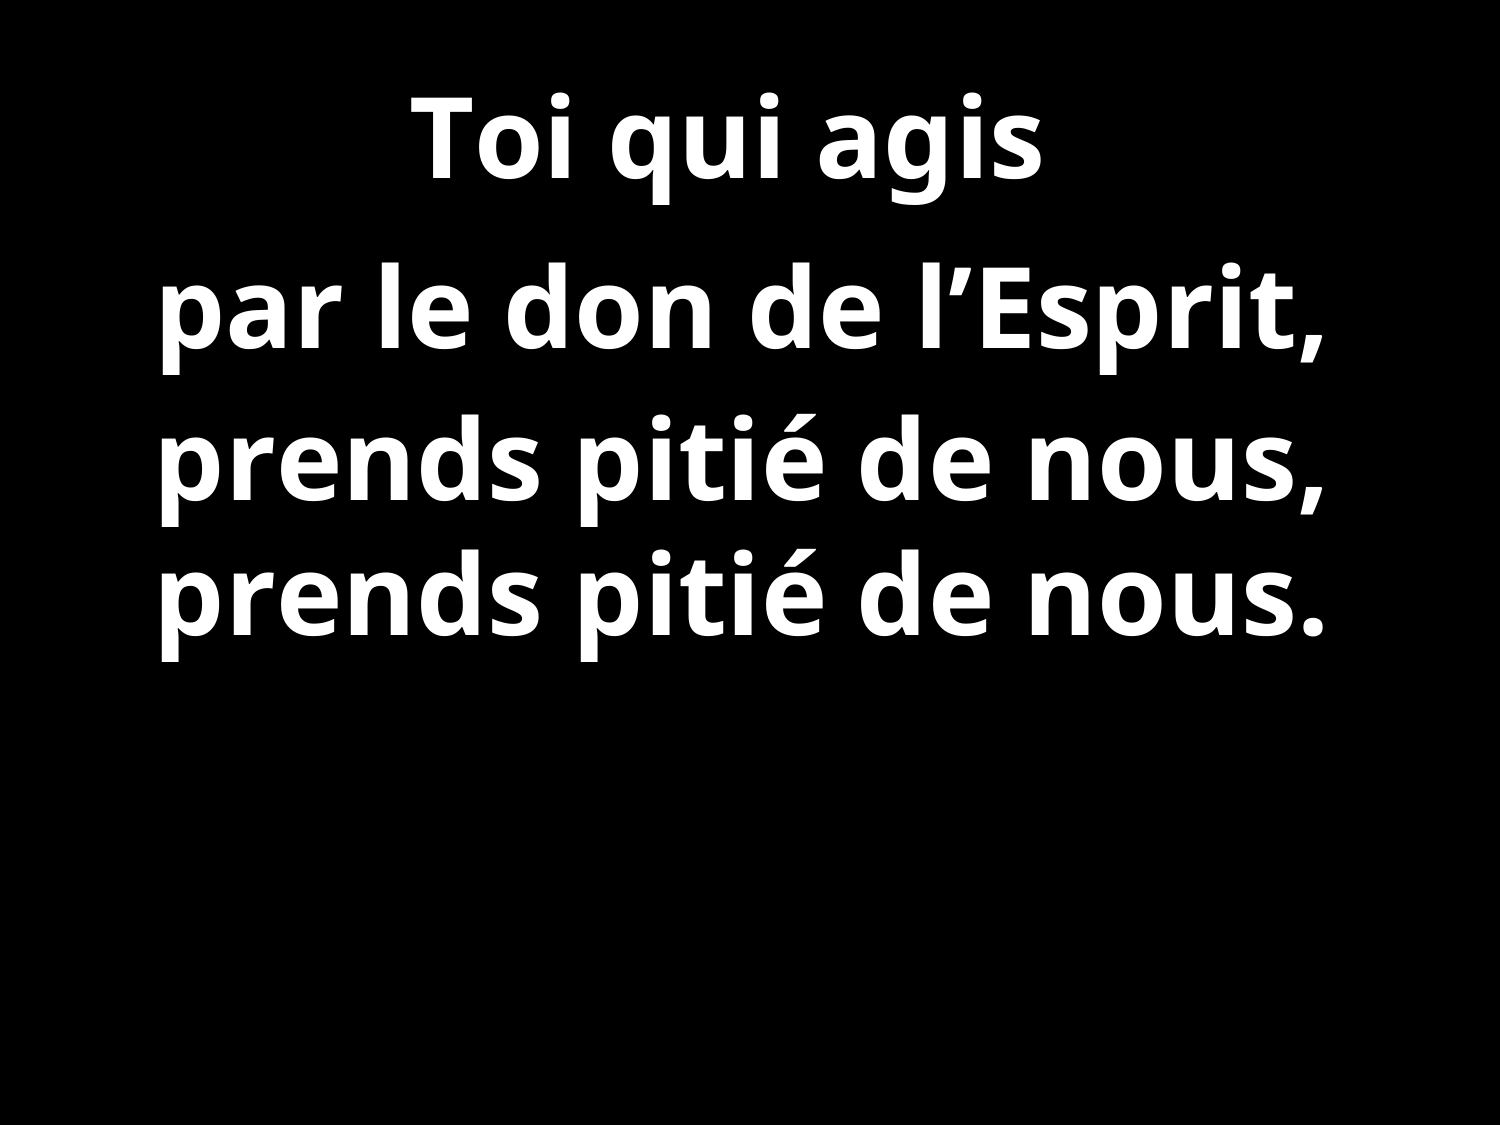

Toi qui agis
par le don de l’Esprit,
prends pitié de nous,
prends pitié de nous.